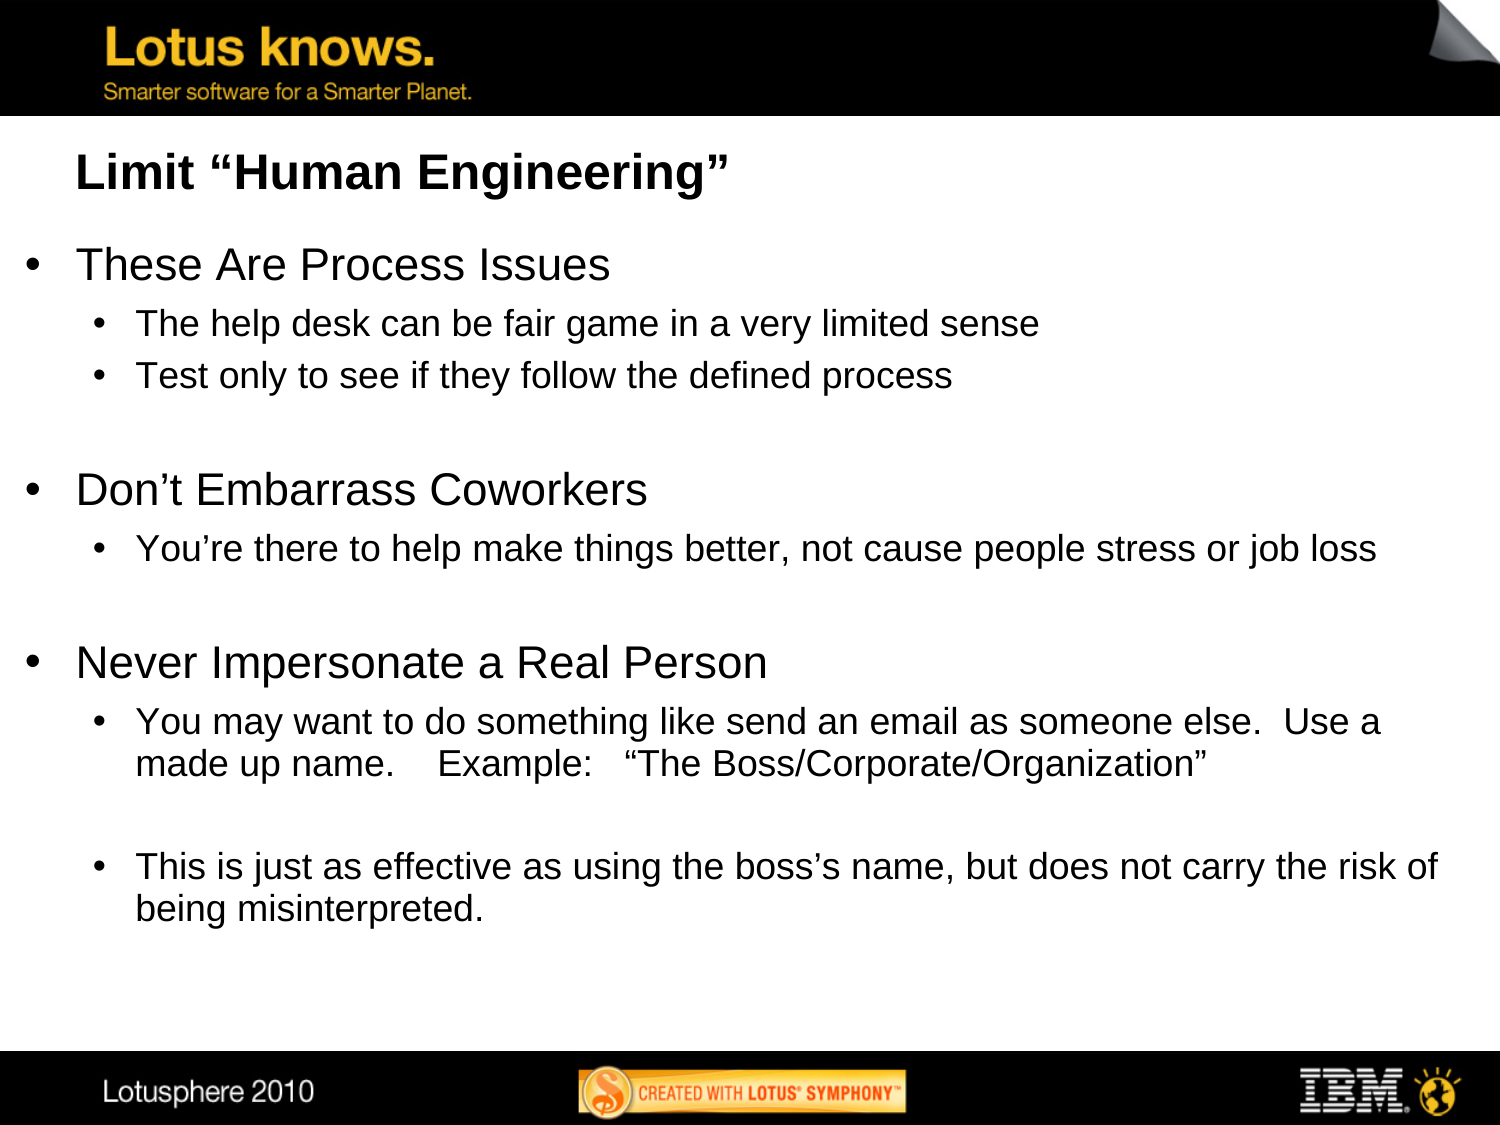

# Limit “Human Engineering”
These Are Process Issues
The help desk can be fair game in a very limited sense
Test only to see if they follow the defined process
Don’t Embarrass Coworkers
You’re there to help make things better, not cause people stress or job loss
Never Impersonate a Real Person
You may want to do something like send an email as someone else. Use a made up name. Example: “The Boss/Corporate/Organization”
This is just as effective as using the boss’s name, but does not carry the risk of being misinterpreted.